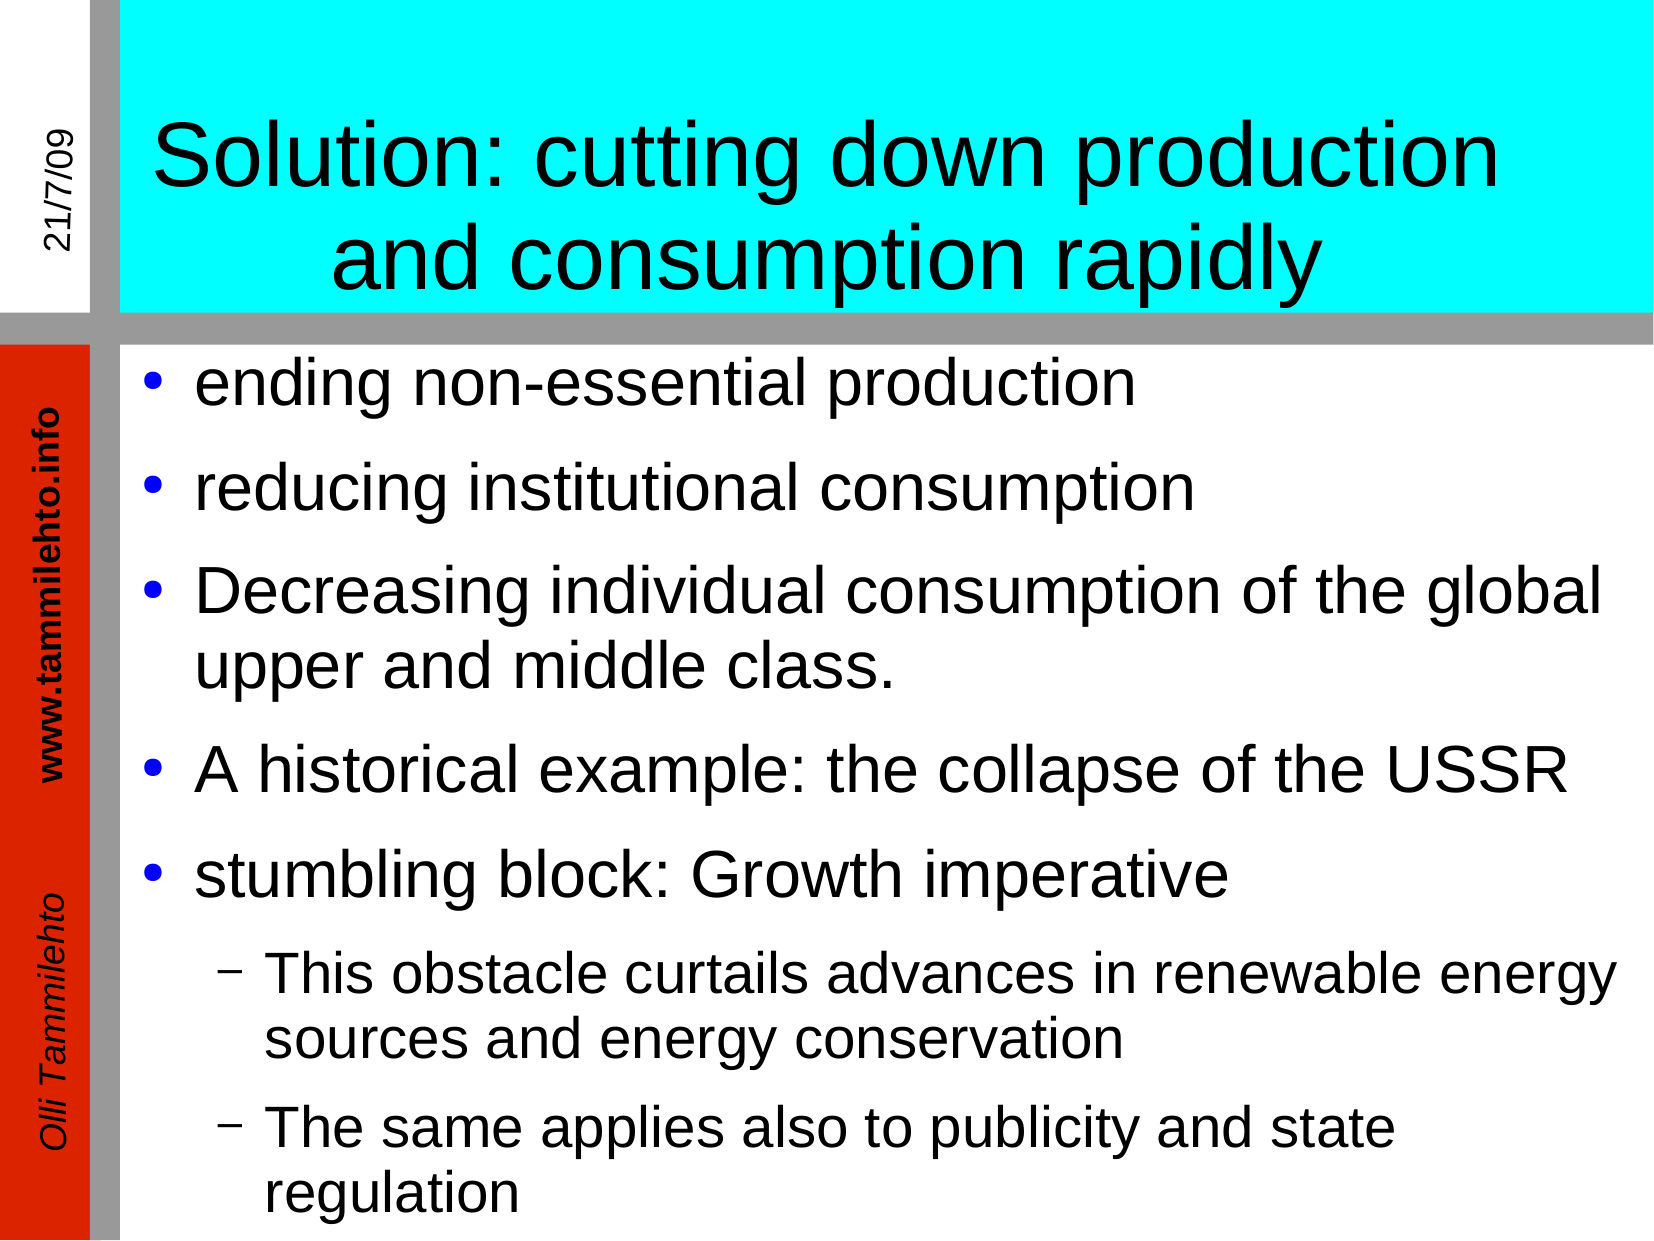

# Solution: cutting down production and consumption rapidly
ending non-essential production
reducing institutional consumption
Decreasing individual consumption of the global upper and middle class.
A historical example: the collapse of the USSR
stumbling block: Growth imperative
This obstacle curtails advances in renewable energy sources and energy conservation
The same applies also to publicity and state regulation